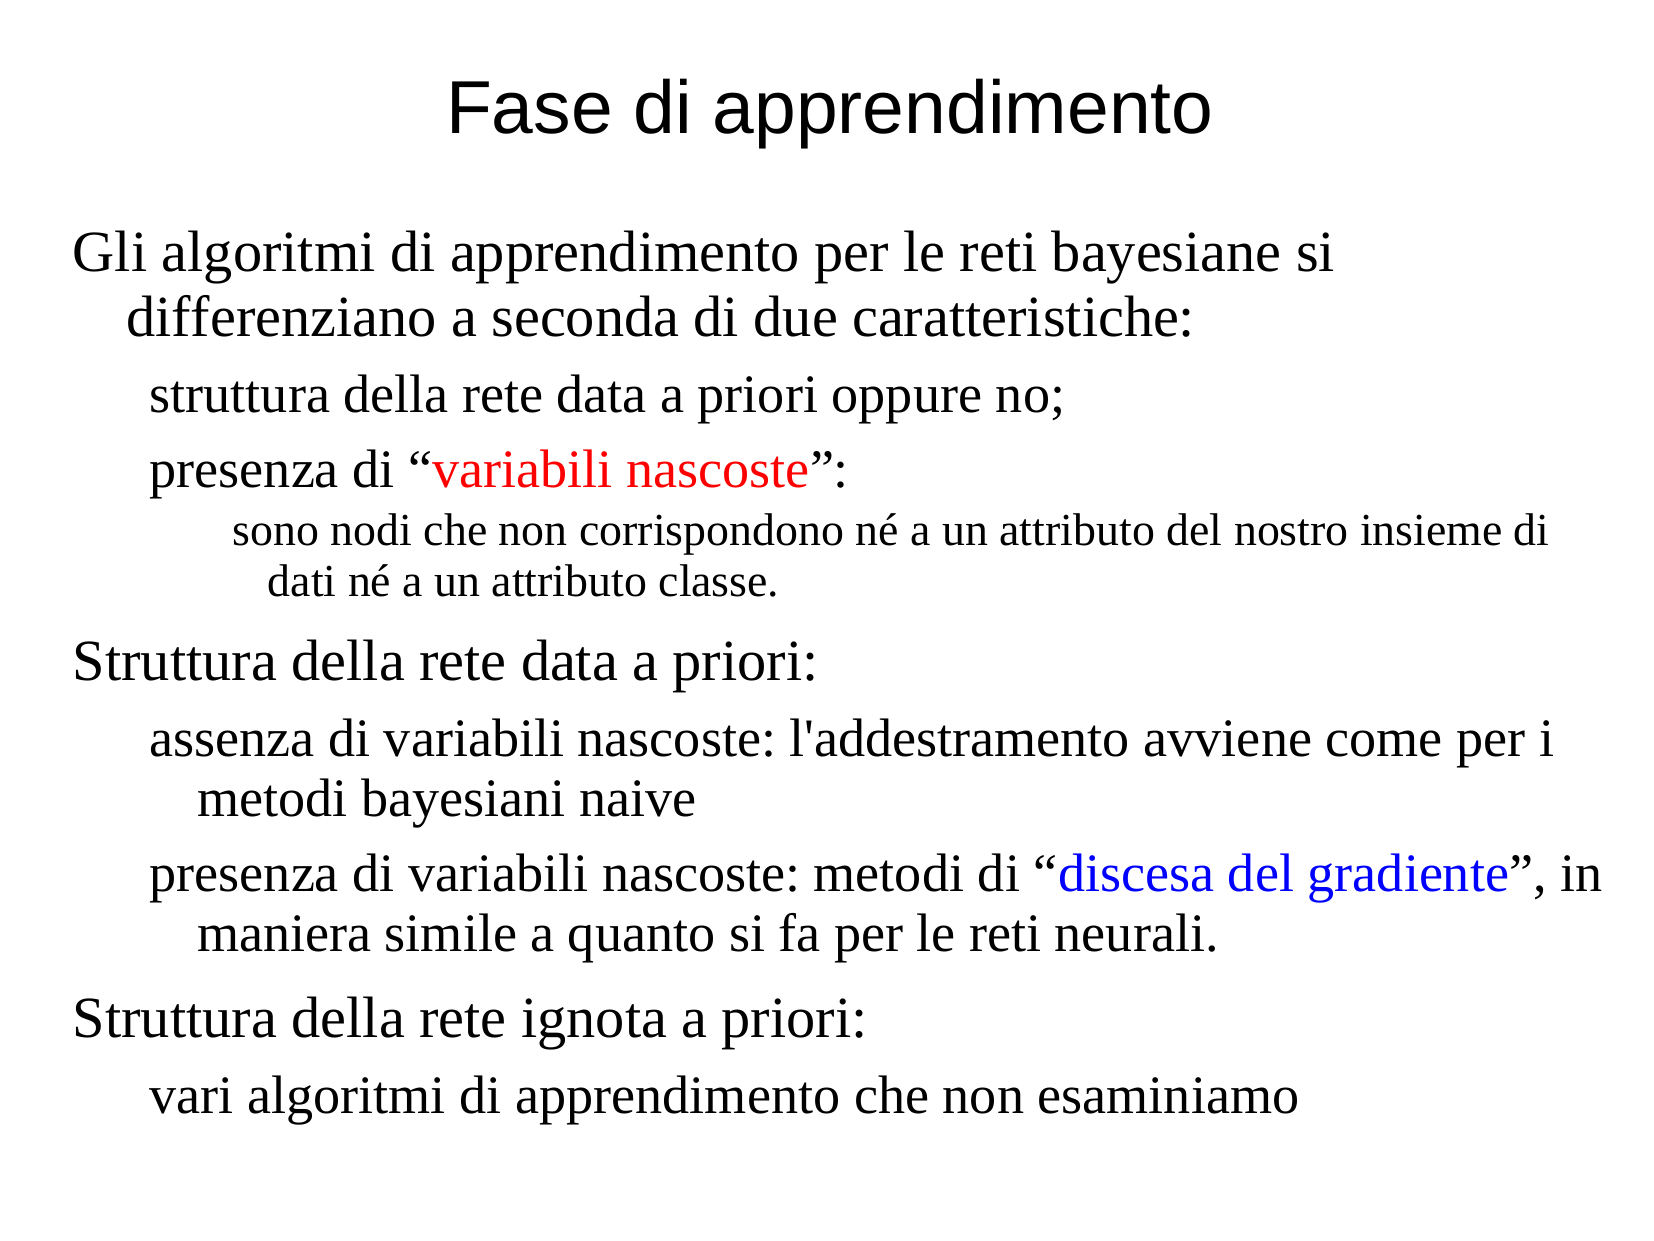

# Fase di apprendimento
Gli algoritmi di apprendimento per le reti bayesiane si differenziano a seconda di due caratteristiche:
struttura della rete data a priori oppure no;
presenza di “variabili nascoste”:
sono nodi che non corrispondono né a un attributo del nostro insieme di dati né a un attributo classe.
Struttura della rete data a priori:
assenza di variabili nascoste: l'addestramento avviene come per i metodi bayesiani naive
presenza di variabili nascoste: metodi di “discesa del gradiente”, in maniera simile a quanto si fa per le reti neurali.
Struttura della rete ignota a priori:
vari algoritmi di apprendimento che non esaminiamo